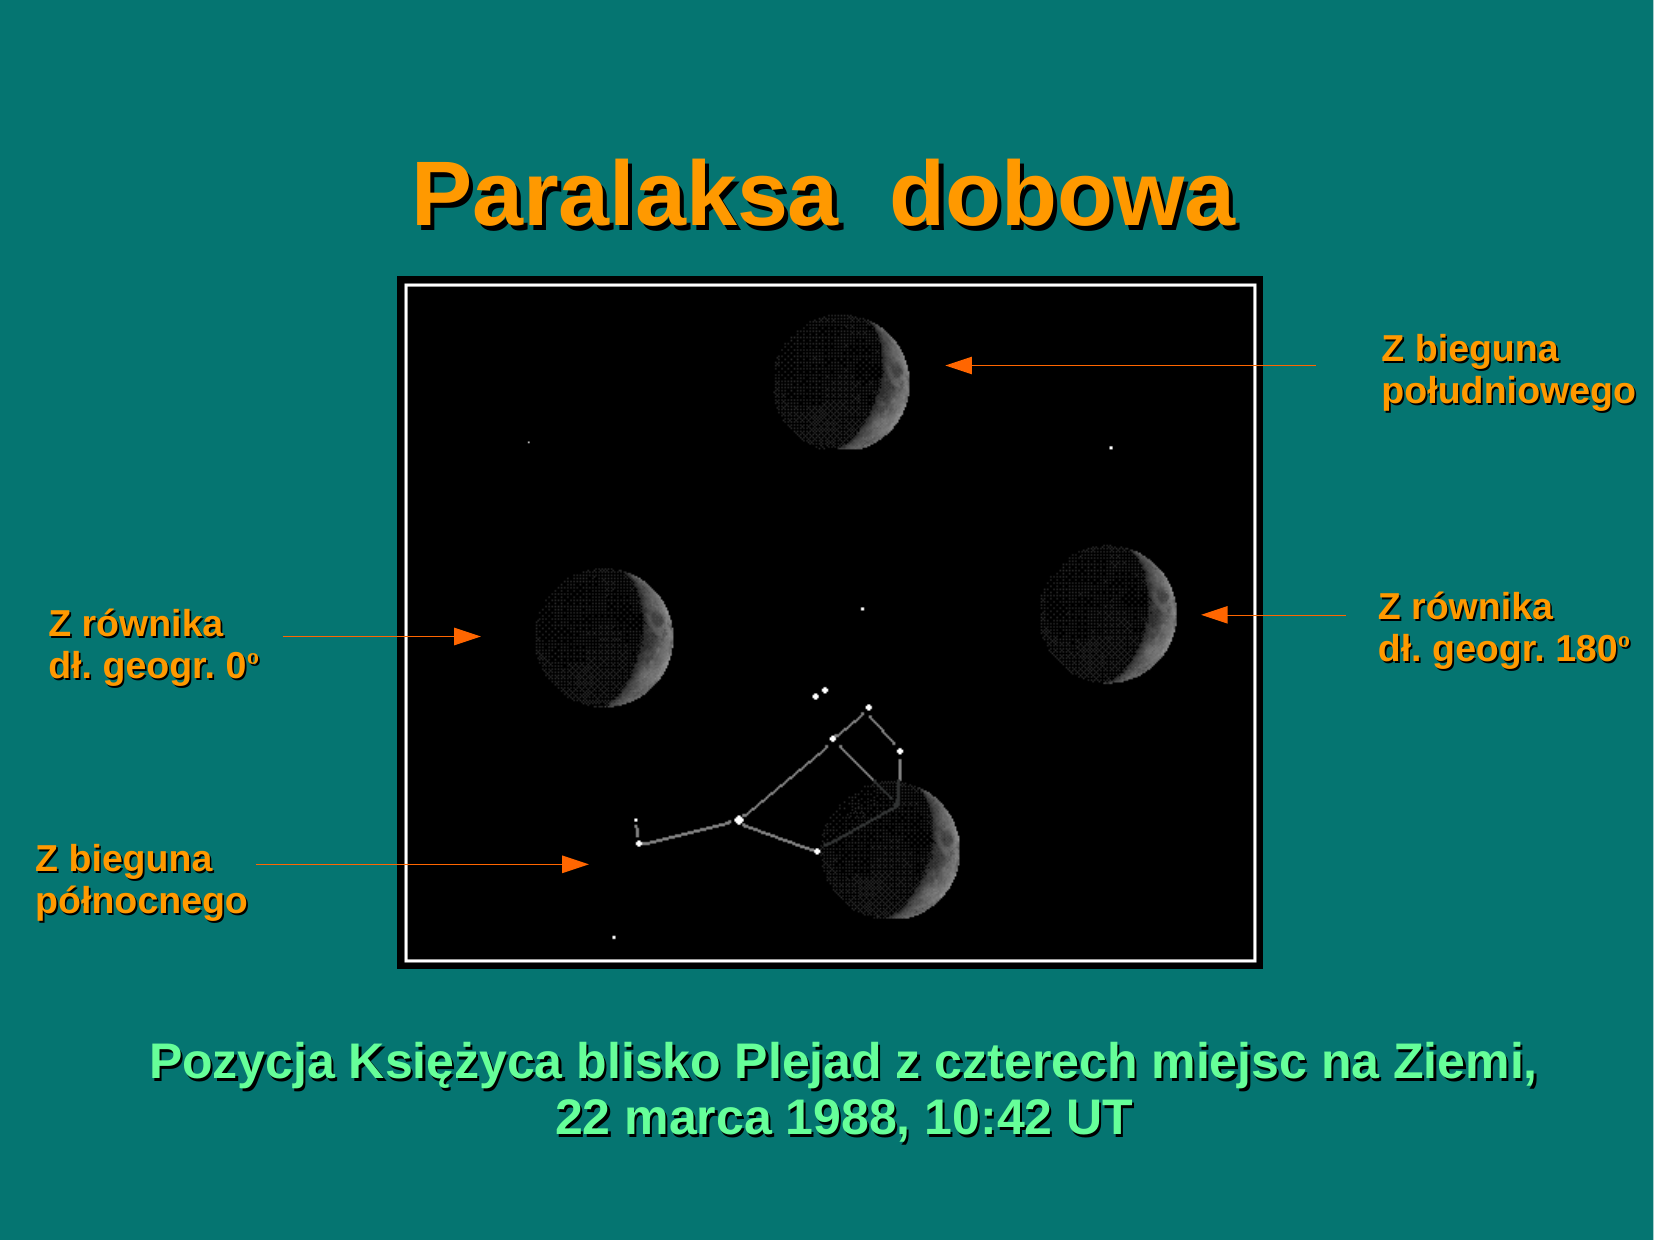

# Paralaksa dobowa
Z bieguna
południowego
Z równika
dł. geogr. 180º
Z równika
dł. geogr. 0º
Z bieguna
północnego
Pozycja Księżyca blisko Plejad z czterech miejsc na Ziemi,
22 marca 1988, 10:42 UT